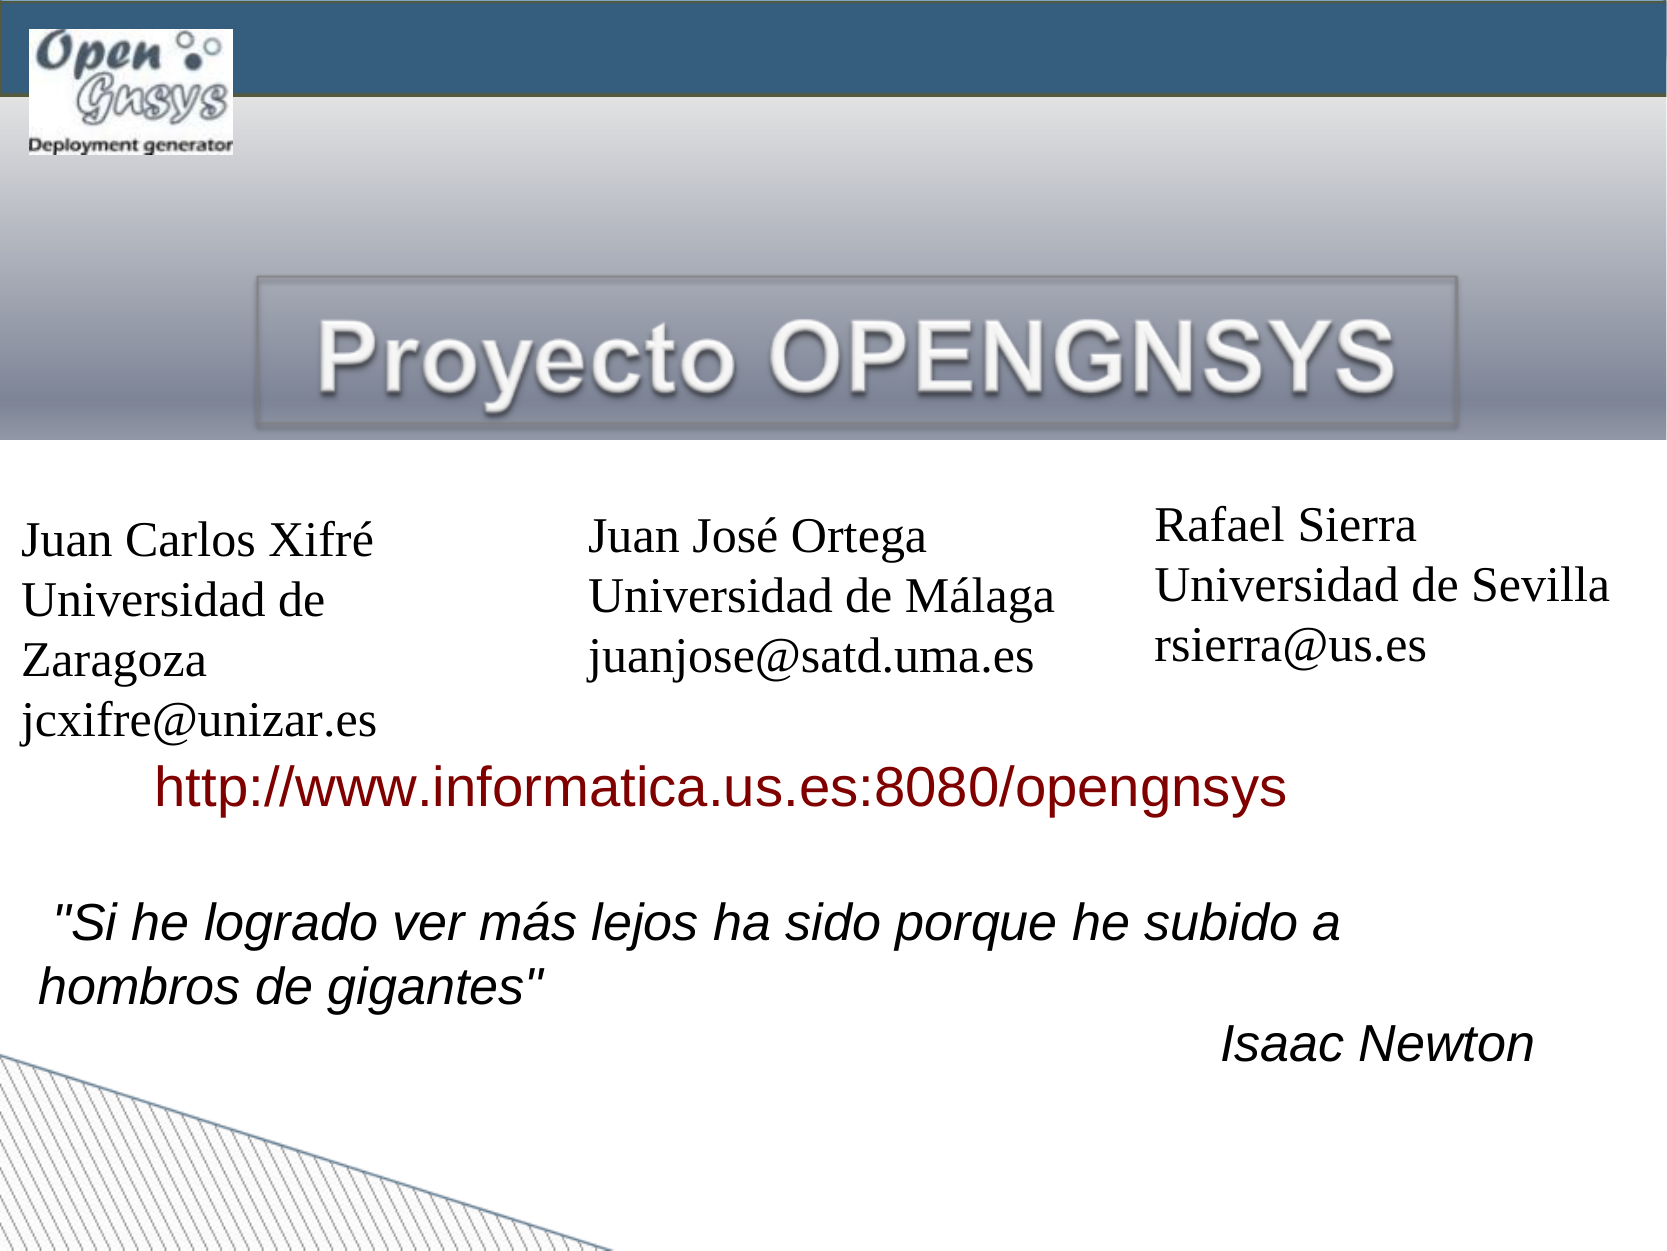

Rafael Sierra
Universidad de Sevilla
rsierra@us.es
Juan José Ortega
Universidad de Málaga
juanjose@satd.uma.es
Juan Carlos Xifré
Universidad de Zaragoza
jcxifre@unizar.es
http://www.informatica.us.es:8080/opengnsys
 "Si he logrado ver más lejos ha sido porque he subido a hombros de gigantes"
               Isaac Newton